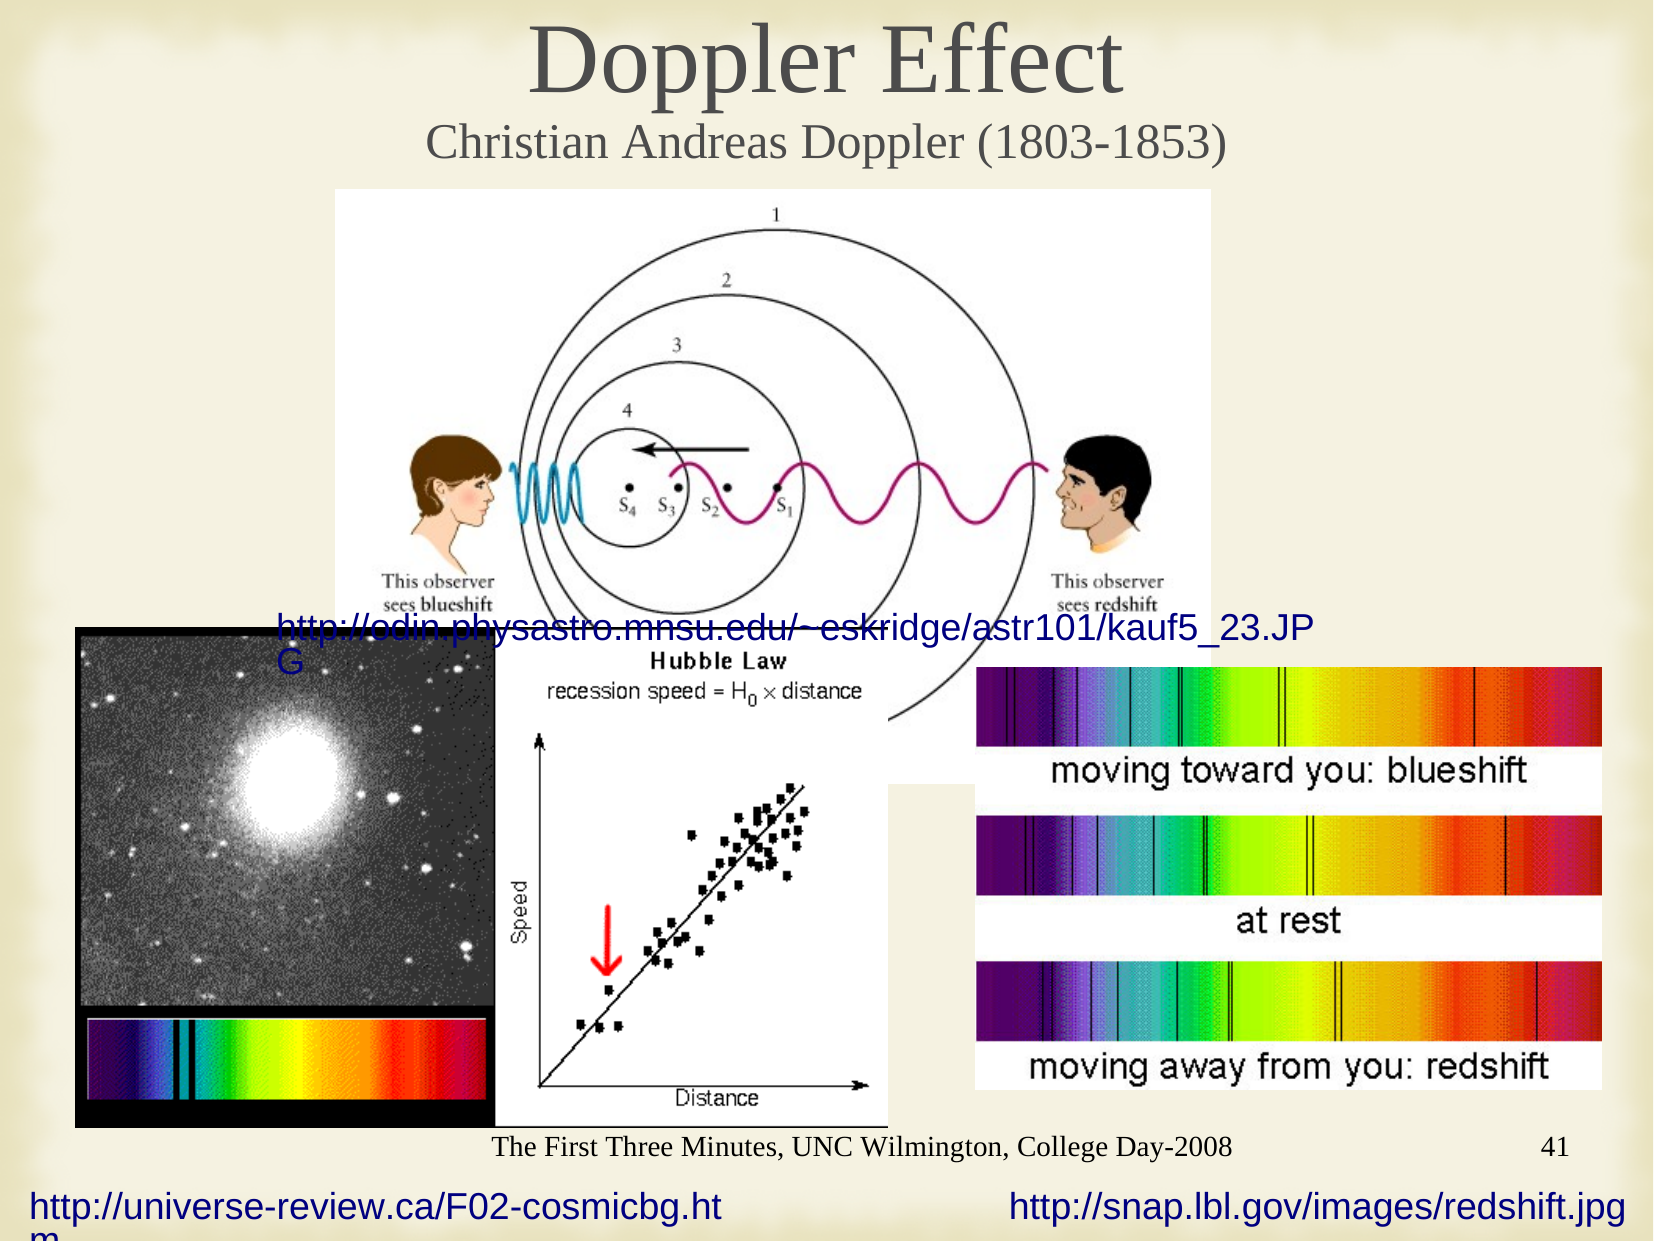

# Doppler Effect Christian Andreas Doppler (1803-1853)
http://odin.physastro.mnsu.edu/~eskridge/astr101/kauf5_23.JPG
The First Three Minutes, UNC Wilmington, College Day-2008
41
http://universe-review.ca/F02-cosmicbg.htm
http://snap.lbl.gov/images/redshift.jpg